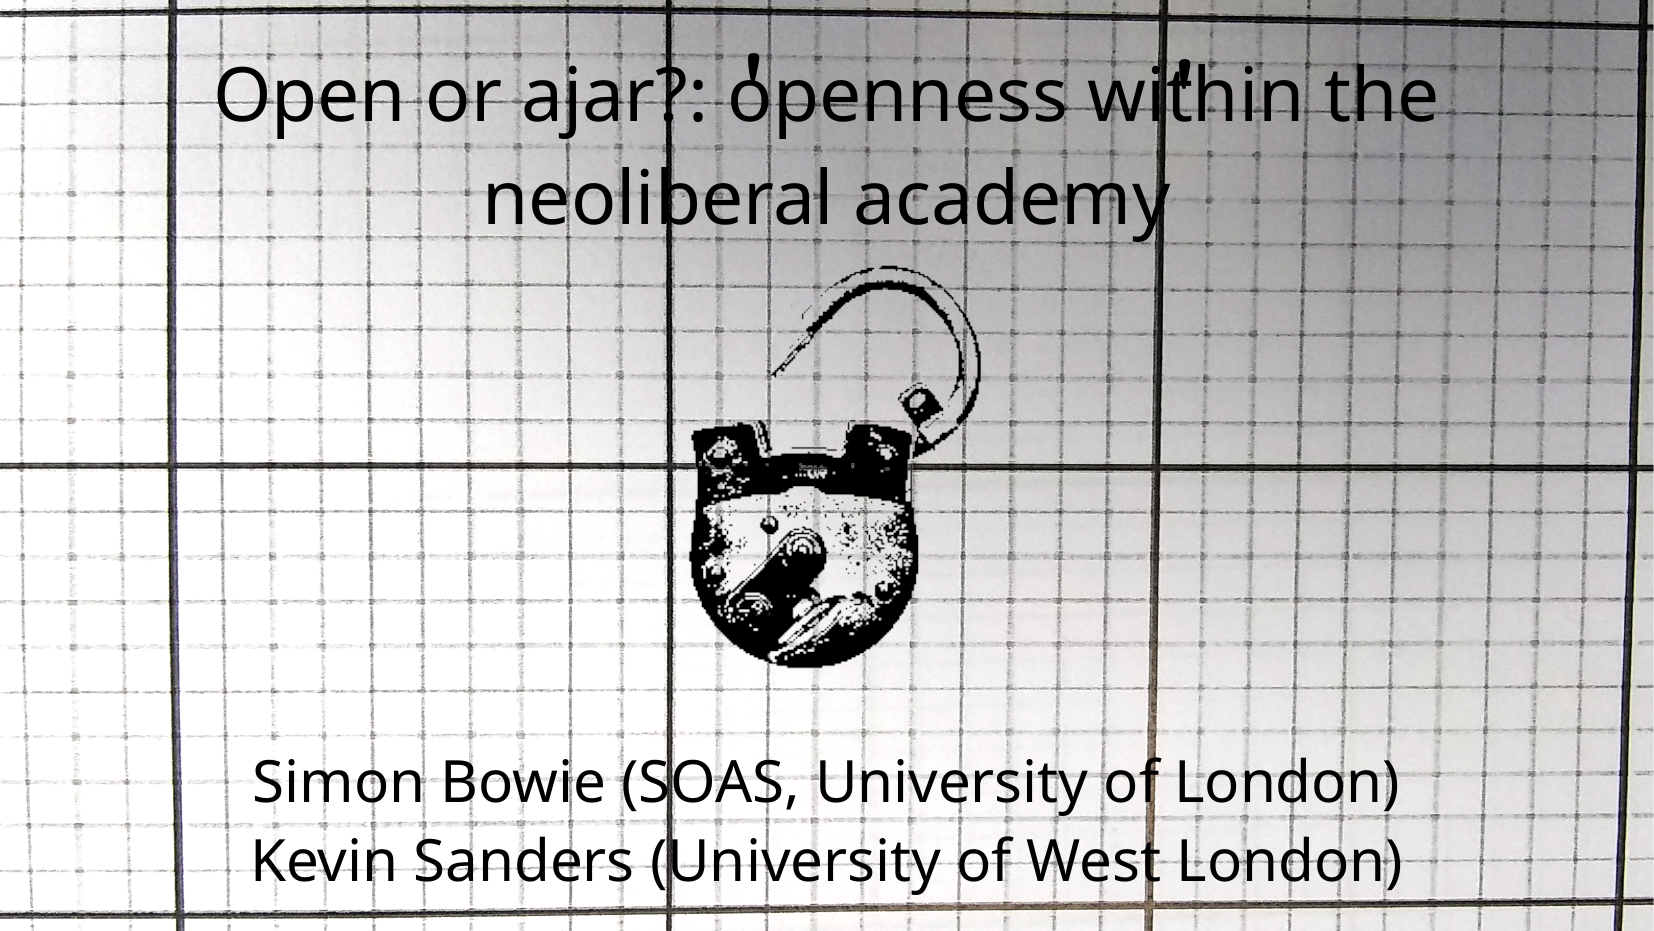

# Open or ajar?: openness within the neoliberal academy
Simon Bowie (SOAS, University of London)
Kevin Sanders (University of West London)